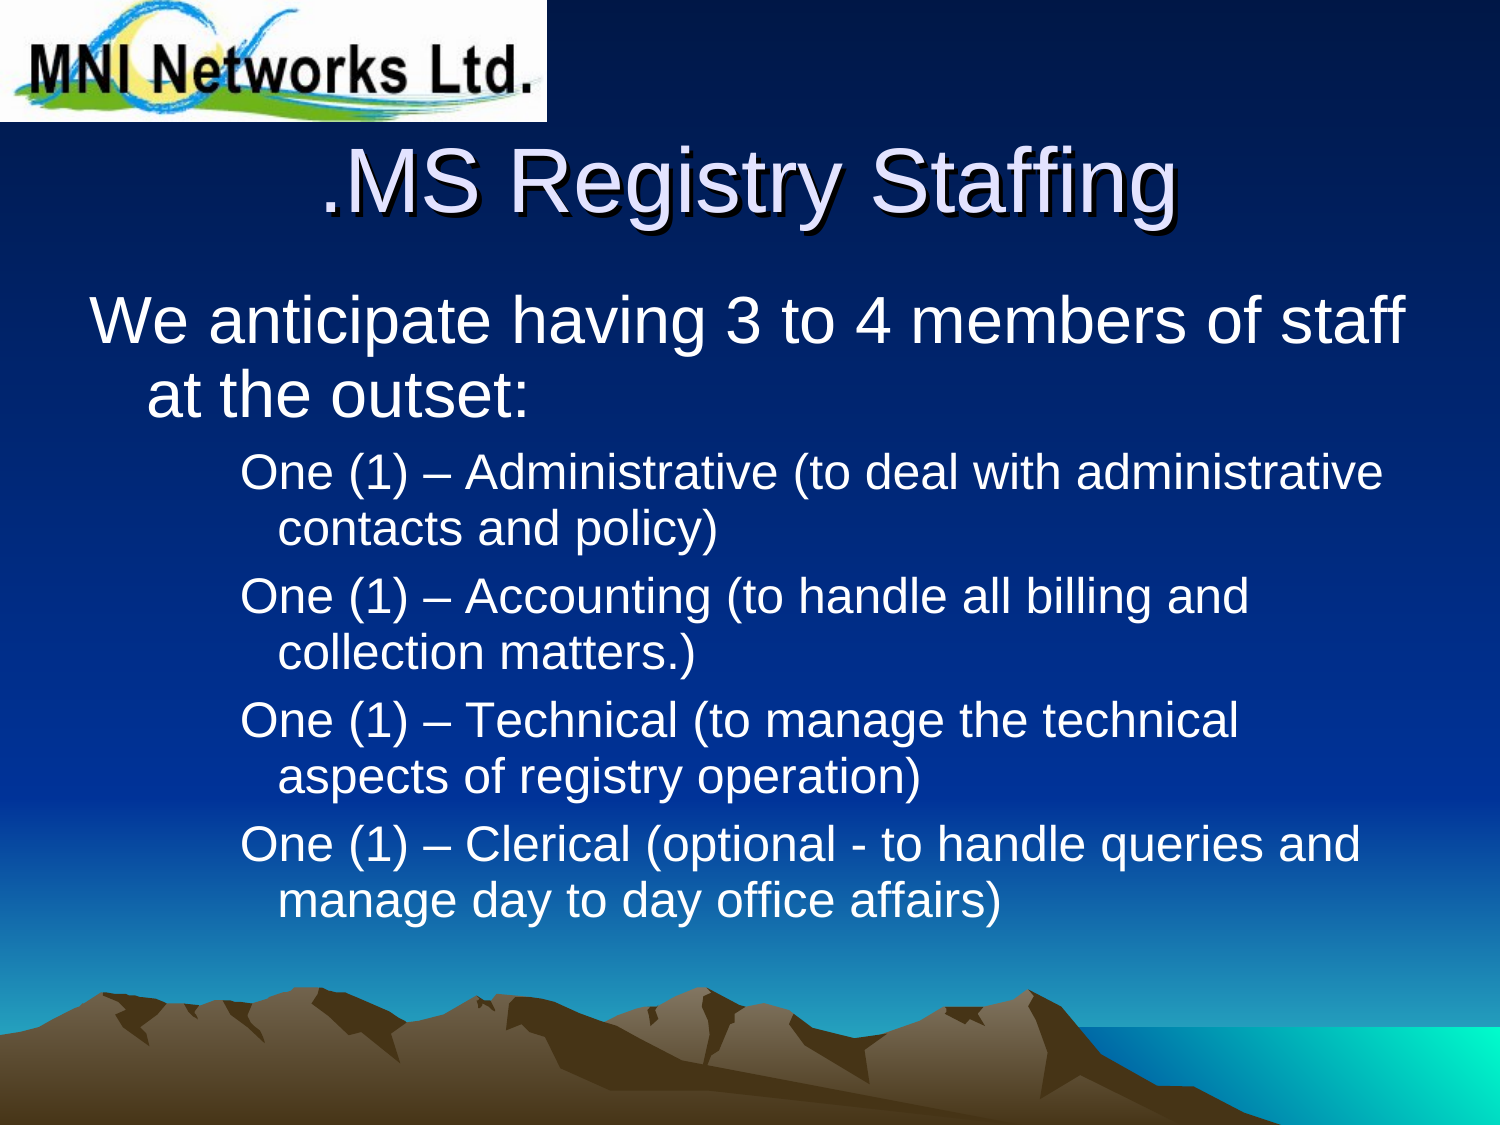

# .MS Registry Staffing
We anticipate having 3 to 4 members of staff at the outset:
One (1) – Administrative (to deal with administrative contacts and policy)
One (1) – Accounting (to handle all billing and collection matters.)
One (1) – Technical (to manage the technical aspects of registry operation)
One (1) – Clerical (optional - to handle queries and manage day to day office affairs)